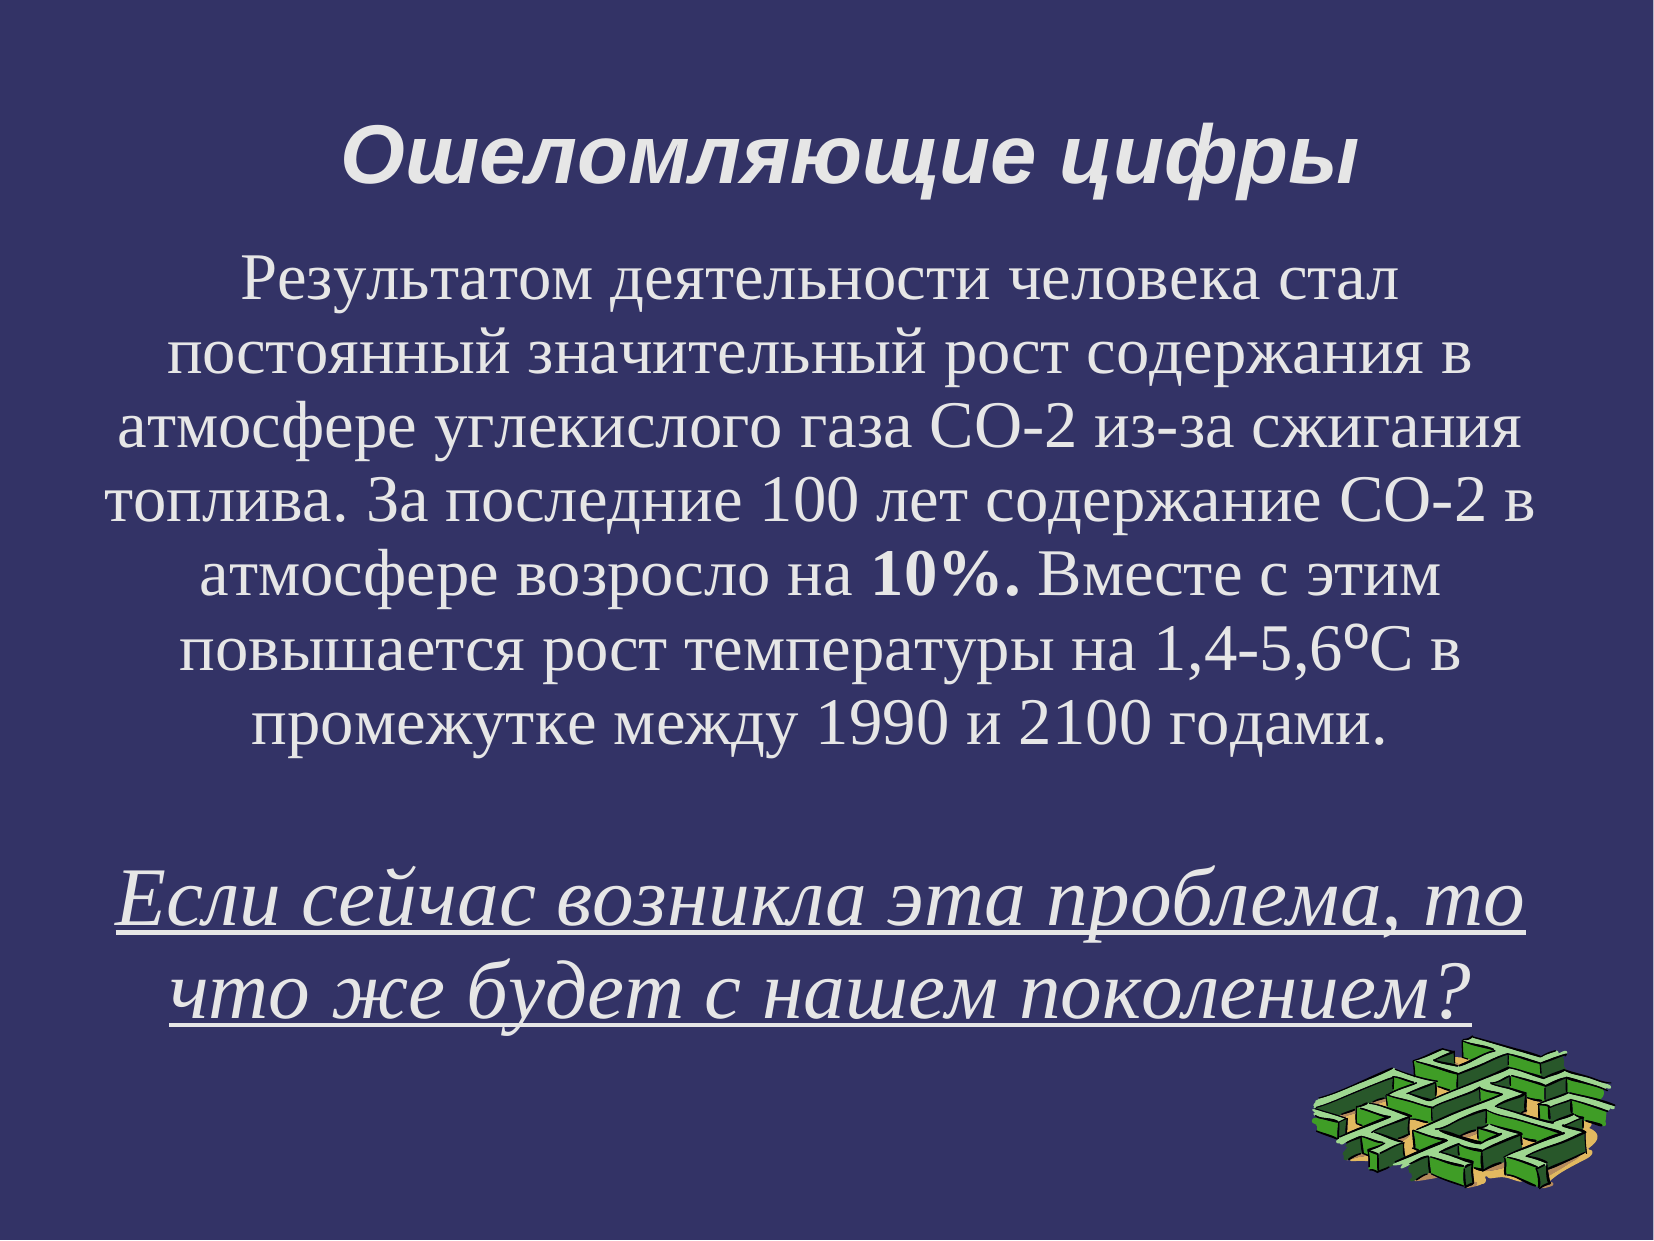

# Ошеломляющие цифры
Результатом деятельности человека стал постоянный значительный рост содержания в атмосфере углекислого газа СО-2 из-за сжигания топлива. За последние 100 лет содержание СО-2 в атмосфере возросло на 10%. Вместе с этим повышается рост температуры на 1,4-5,6ºС в промежутке между 1990 и 2100 годами.
Если сейчас возникла эта проблема, то что же будет с нашем поколением?